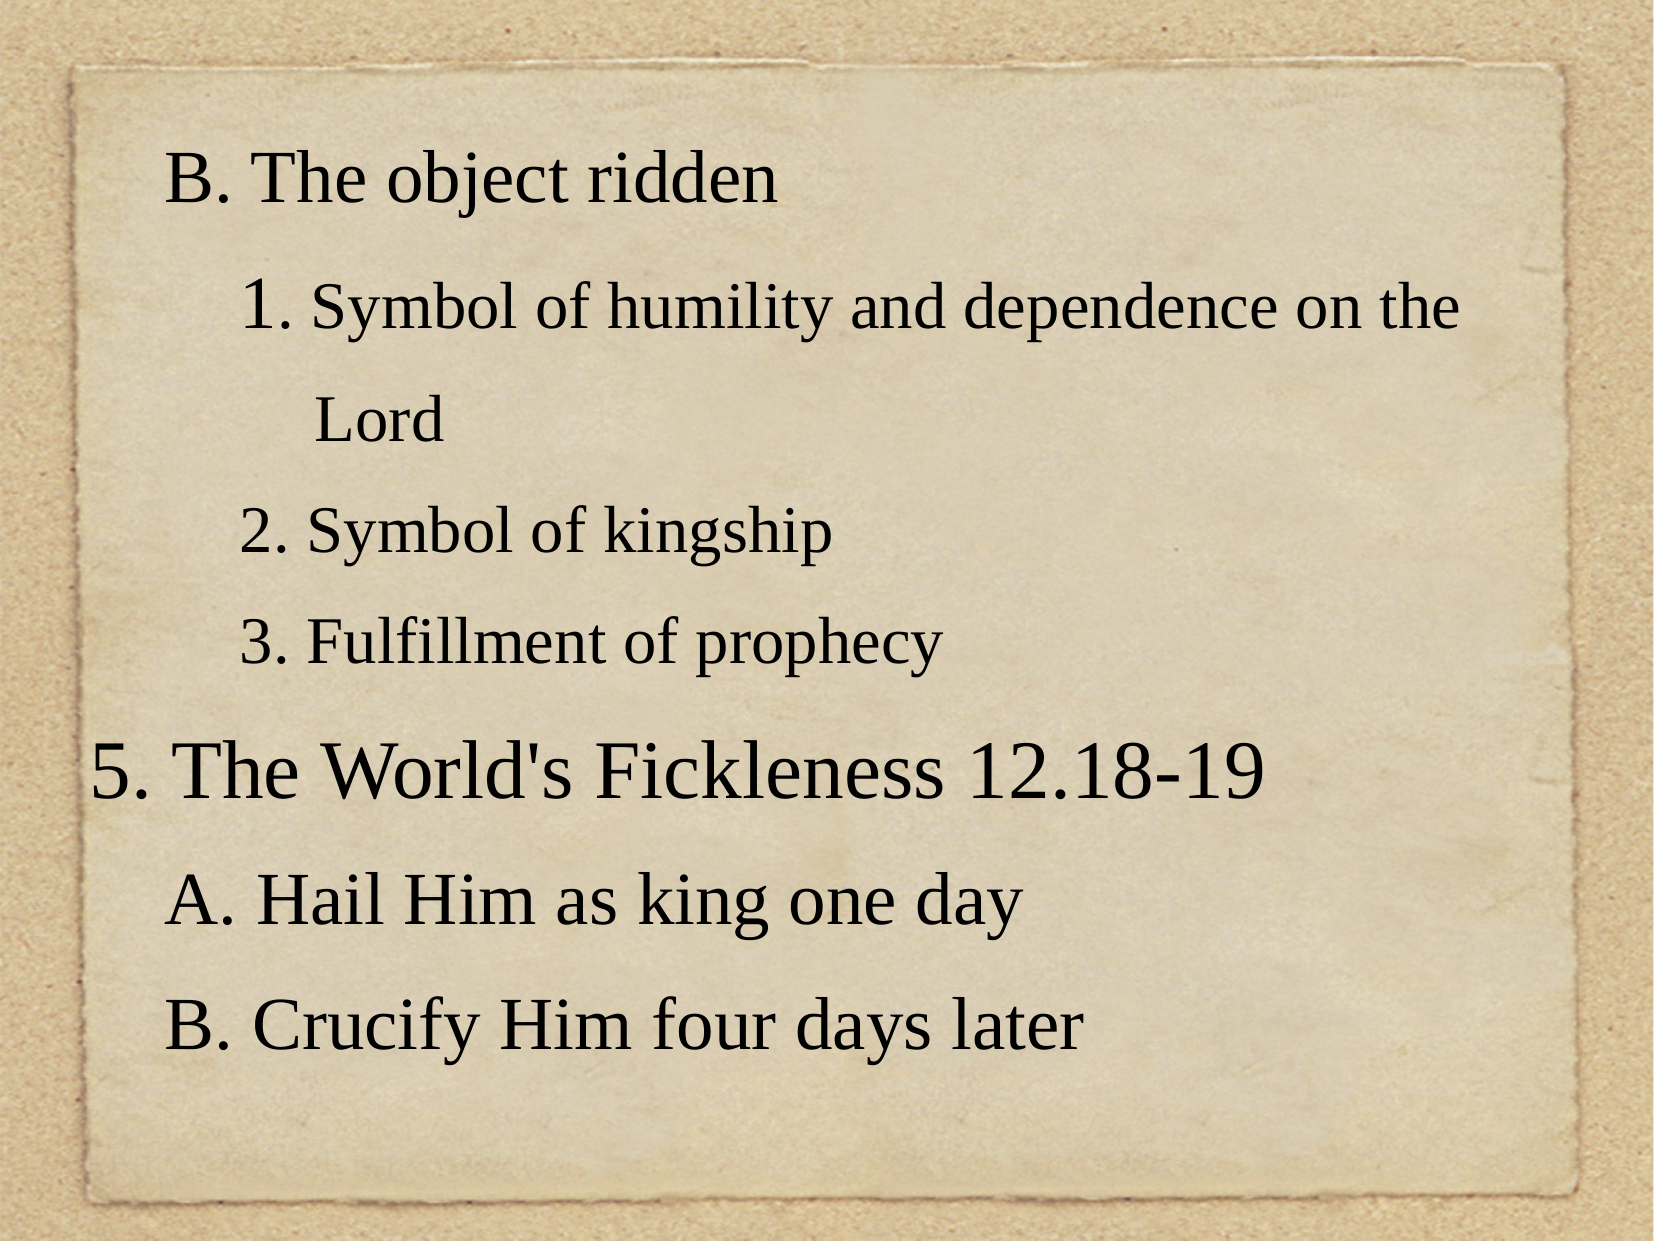

B. The object ridden
		1. Symbol of humility and dependence on the 				Lord
		2. Symbol of kingship
		3. Fulfillment of prophecy
5. The World's Fickleness 12.18-19
	A. Hail Him as king one day
	B. Crucify Him four days later